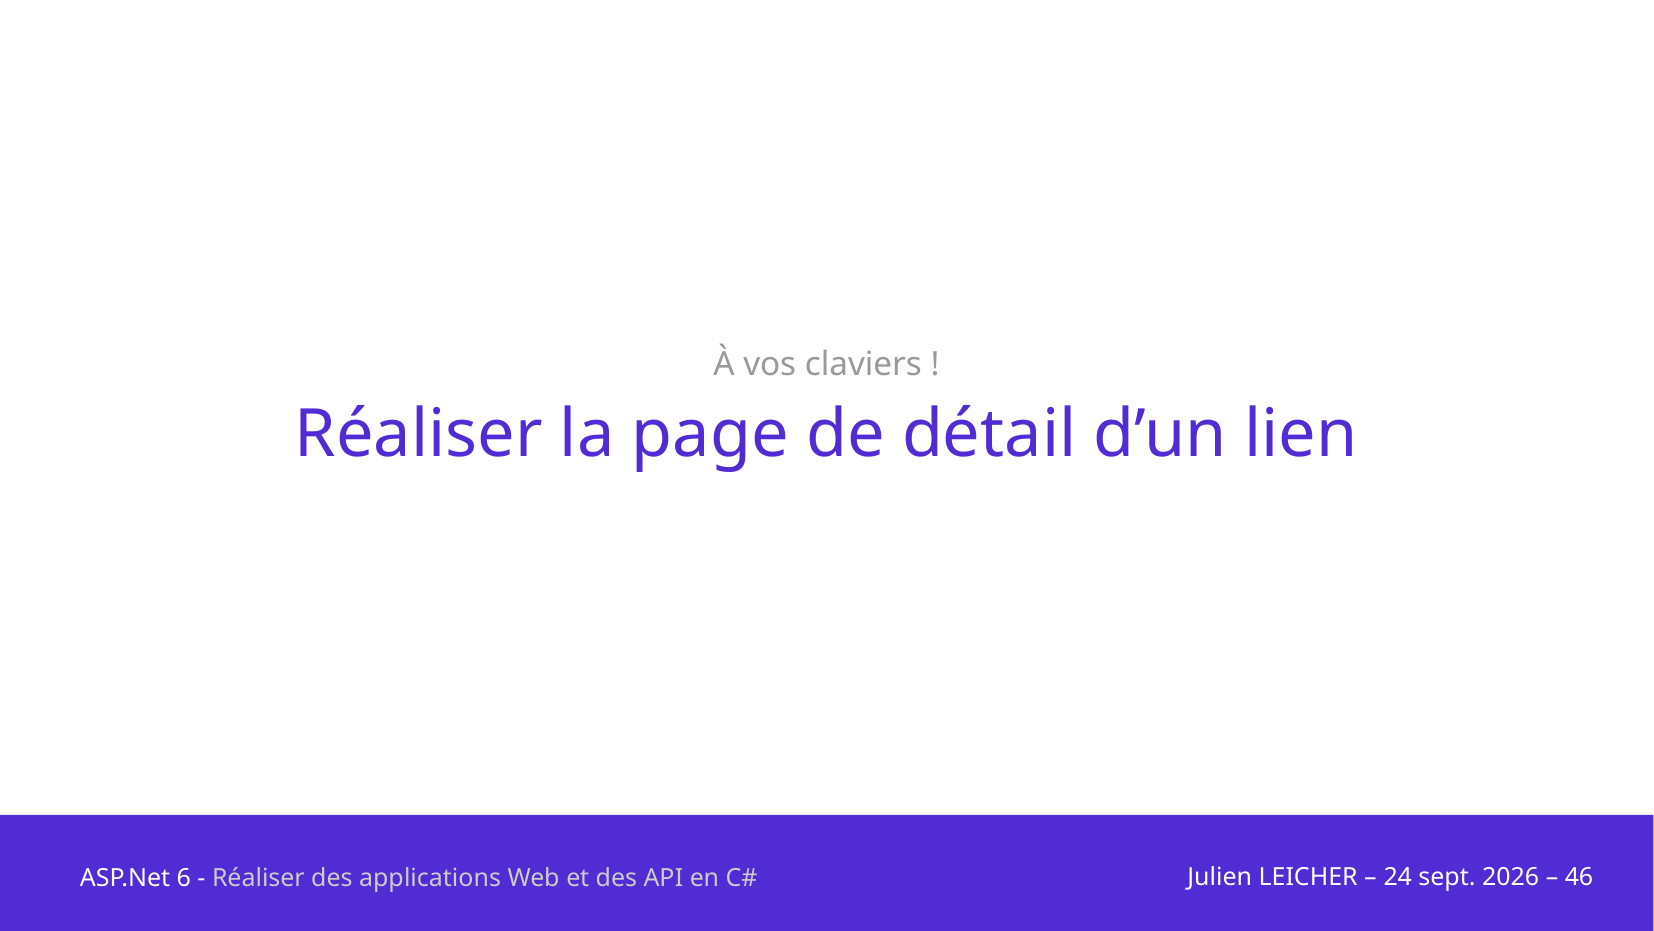

À vos claviers !
Réaliser la page de détail d’un lien
Julien LEICHER – –
ASP.Net 6 - Réaliser des applications Web et des API en C#